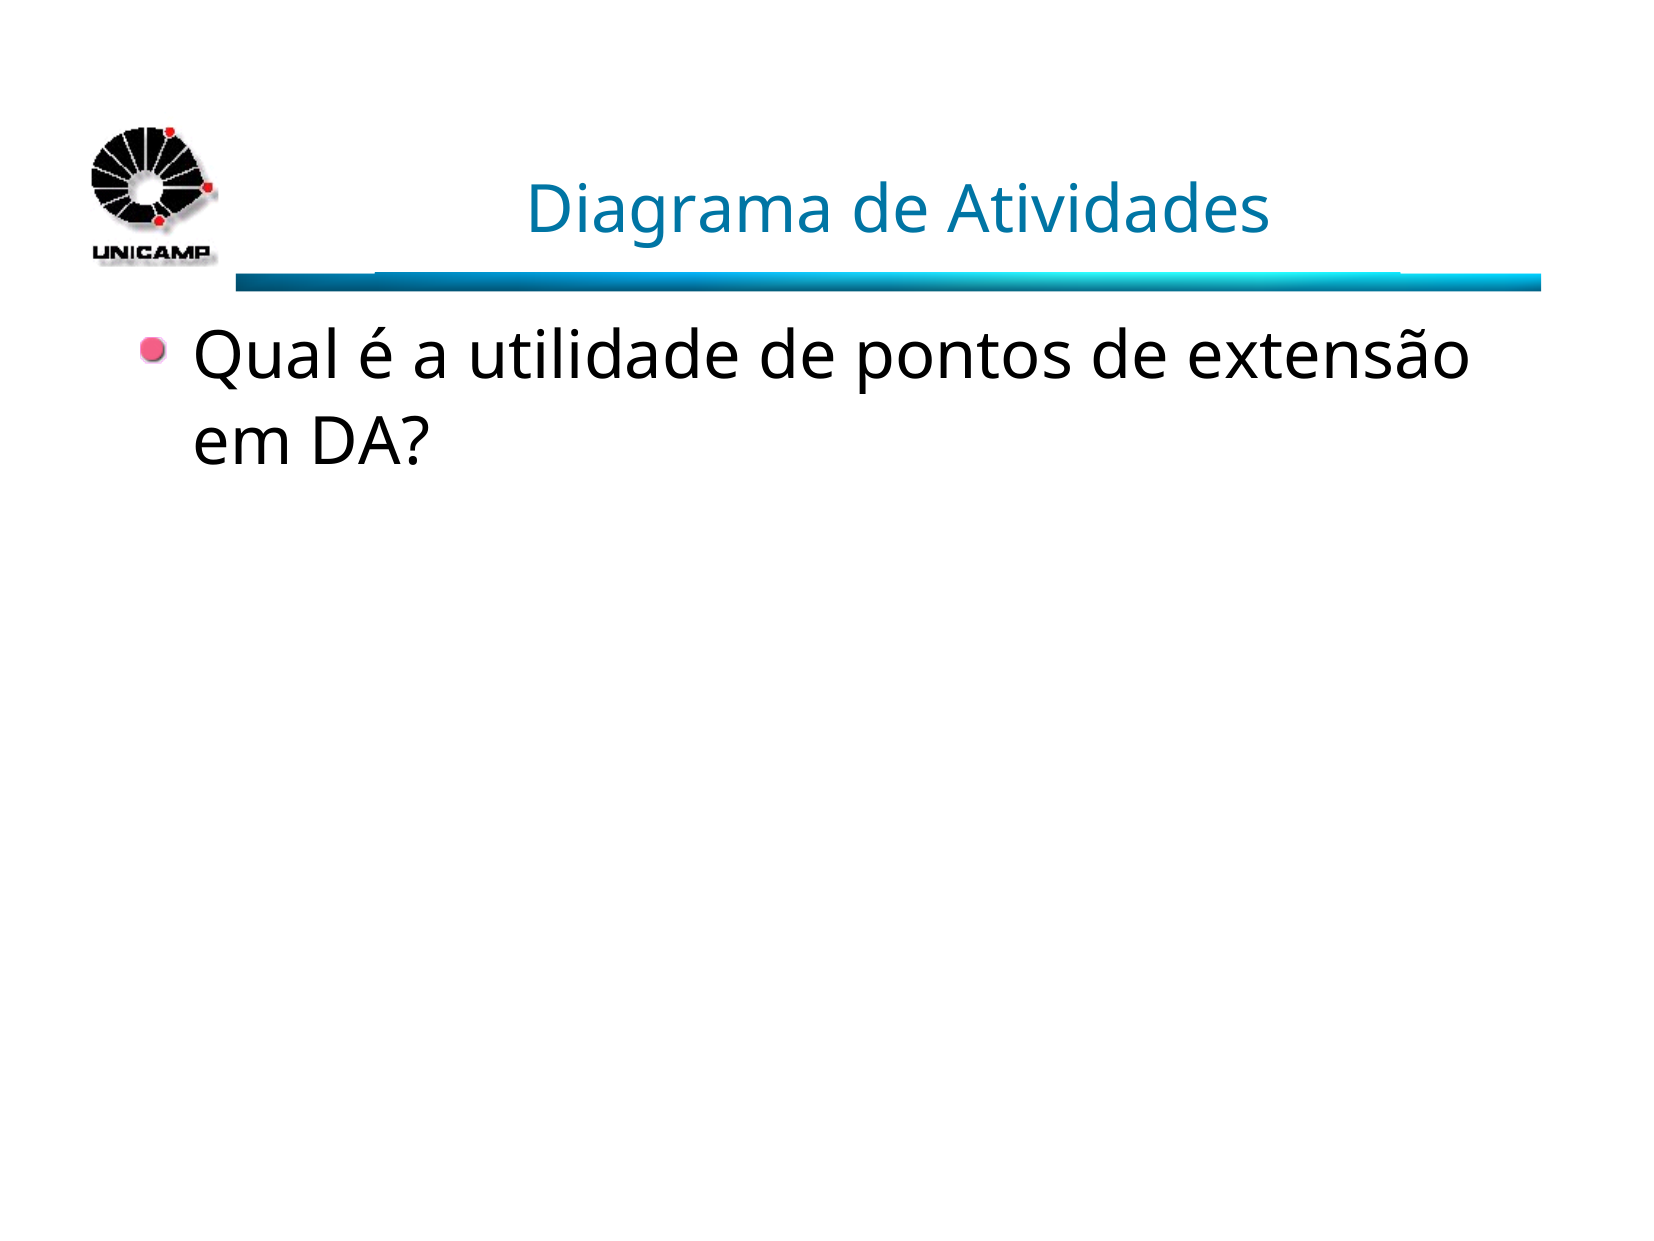

# Diagrama de Atividades
Qual é a utilidade de pontos de extensão em DA?